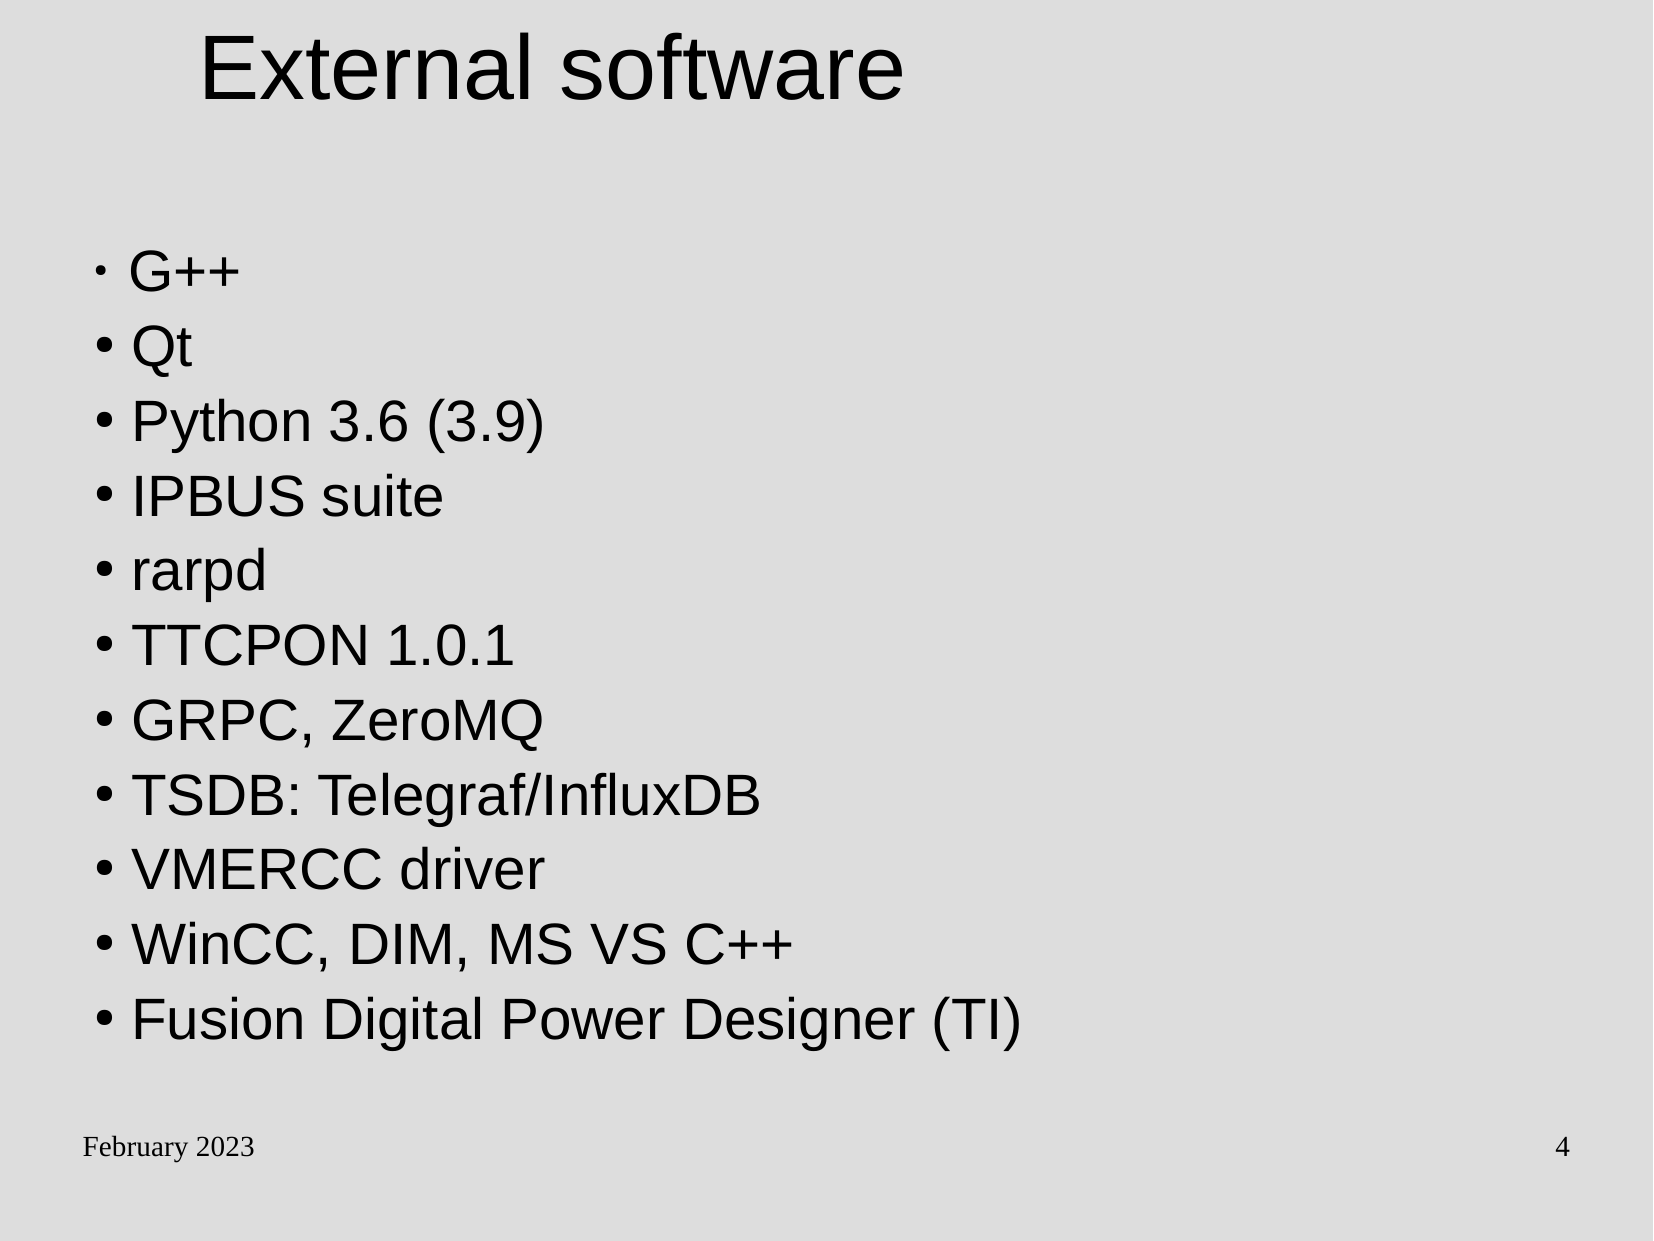

# External software
 G++
 Qt
 Python 3.6 (3.9)
 IPBUS suite
 rarpd
 TTCPON 1.0.1
 GRPC, ZeroMQ
 TSDB: Telegraf/InfluxDB
 VMERCC driver
 WinCC, DIM, MS VS C++
 Fusion Digital Power Designer (TI)
29.5.2019
4